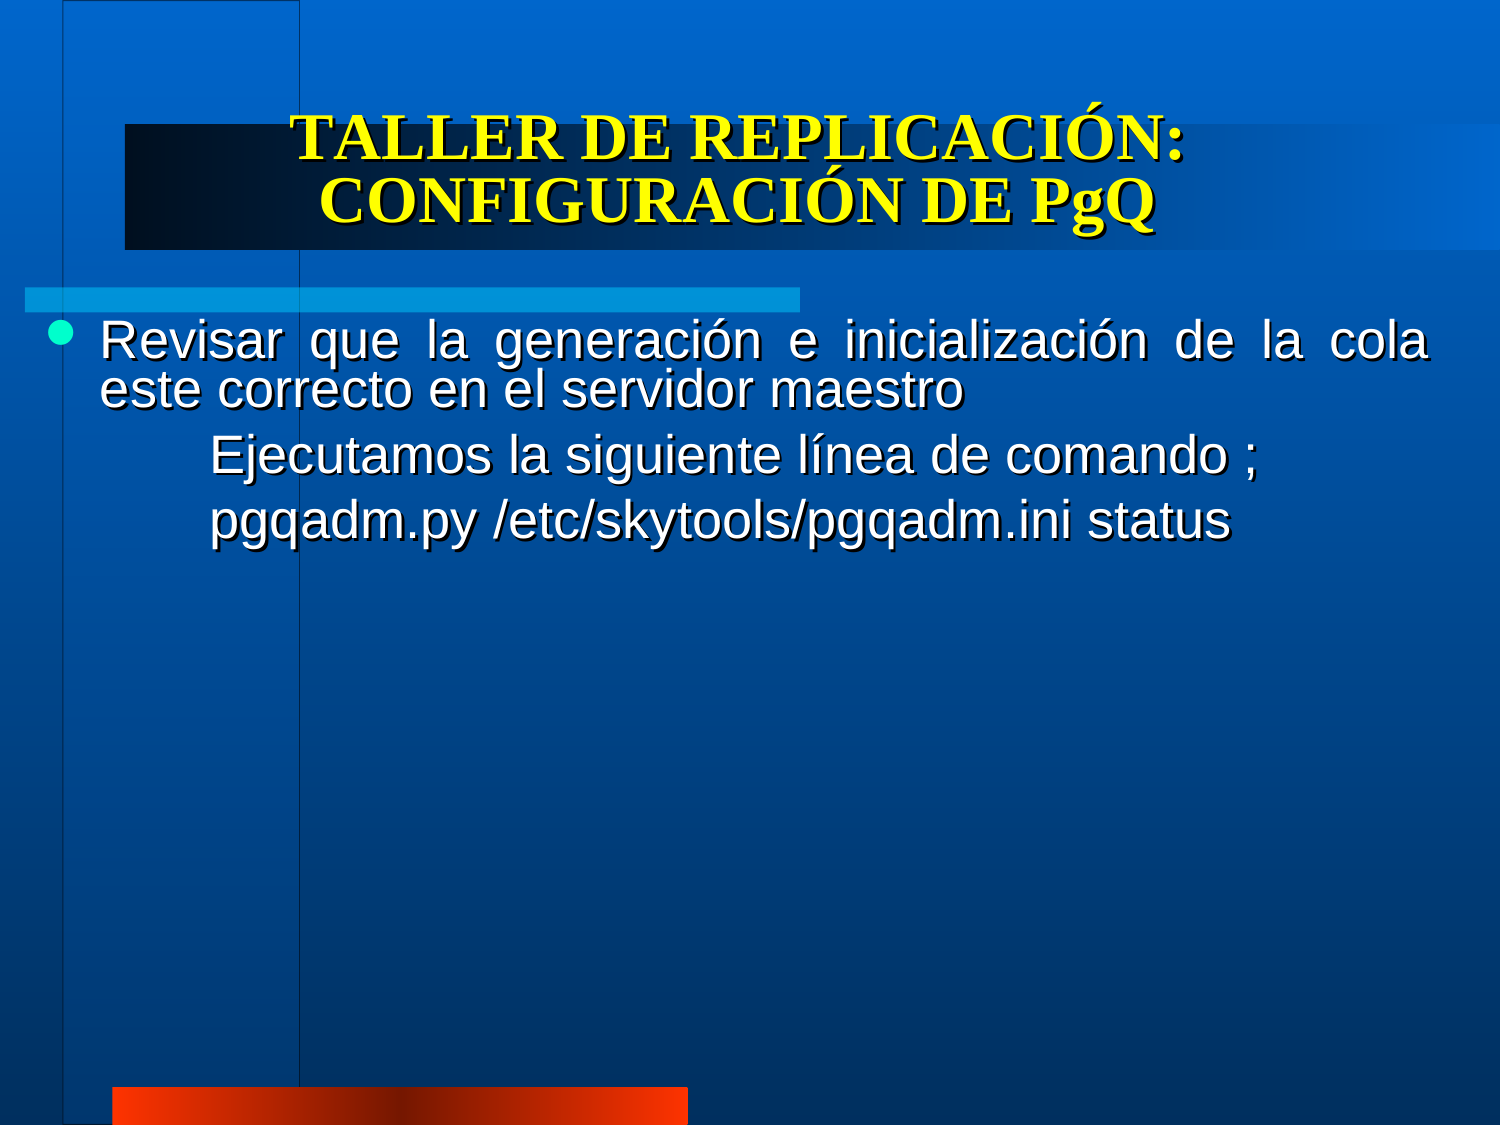

# TALLER DE REPLICACIÓN: CONFIGURACIÓN DE PgQ
Revisar que la generación e inicialización de la cola este correcto en el servidor maestro
 Ejecutamos la siguiente línea de comando ;
 pgqadm.py /etc/skytools/pgqadm.ini status